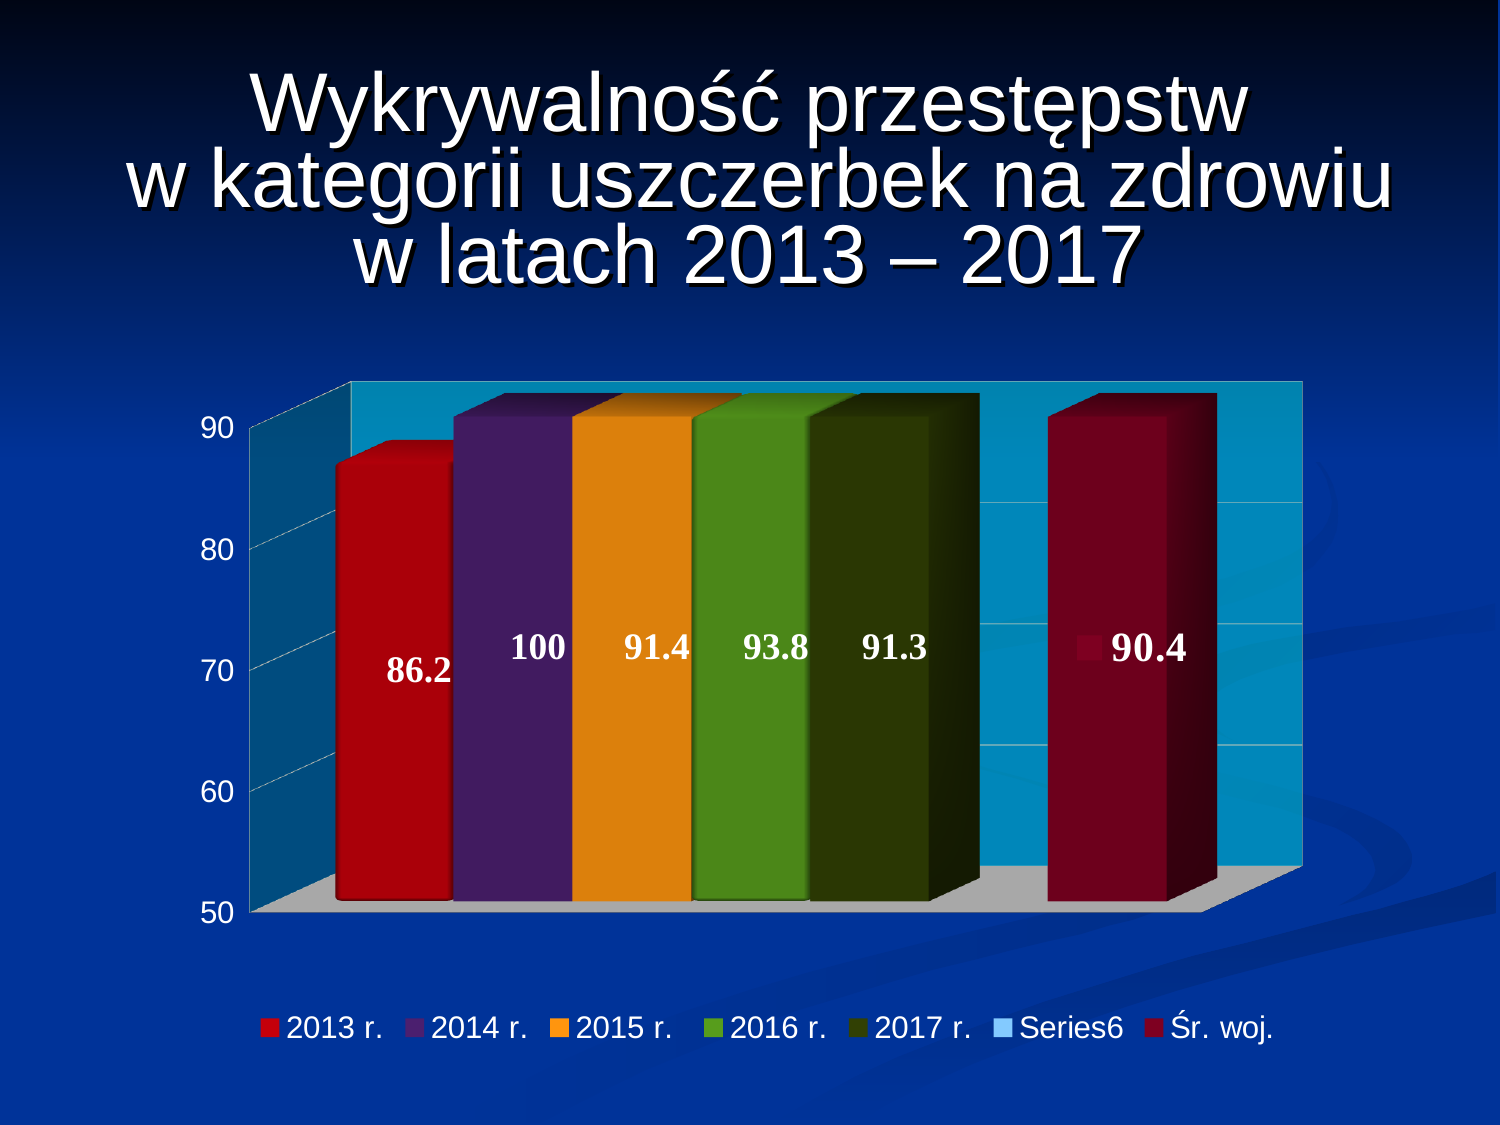

# Wykrywalność przestępstw w kategorii uszczerbek na zdrowiu w latach 2013 – 2017
[unsupported chart]